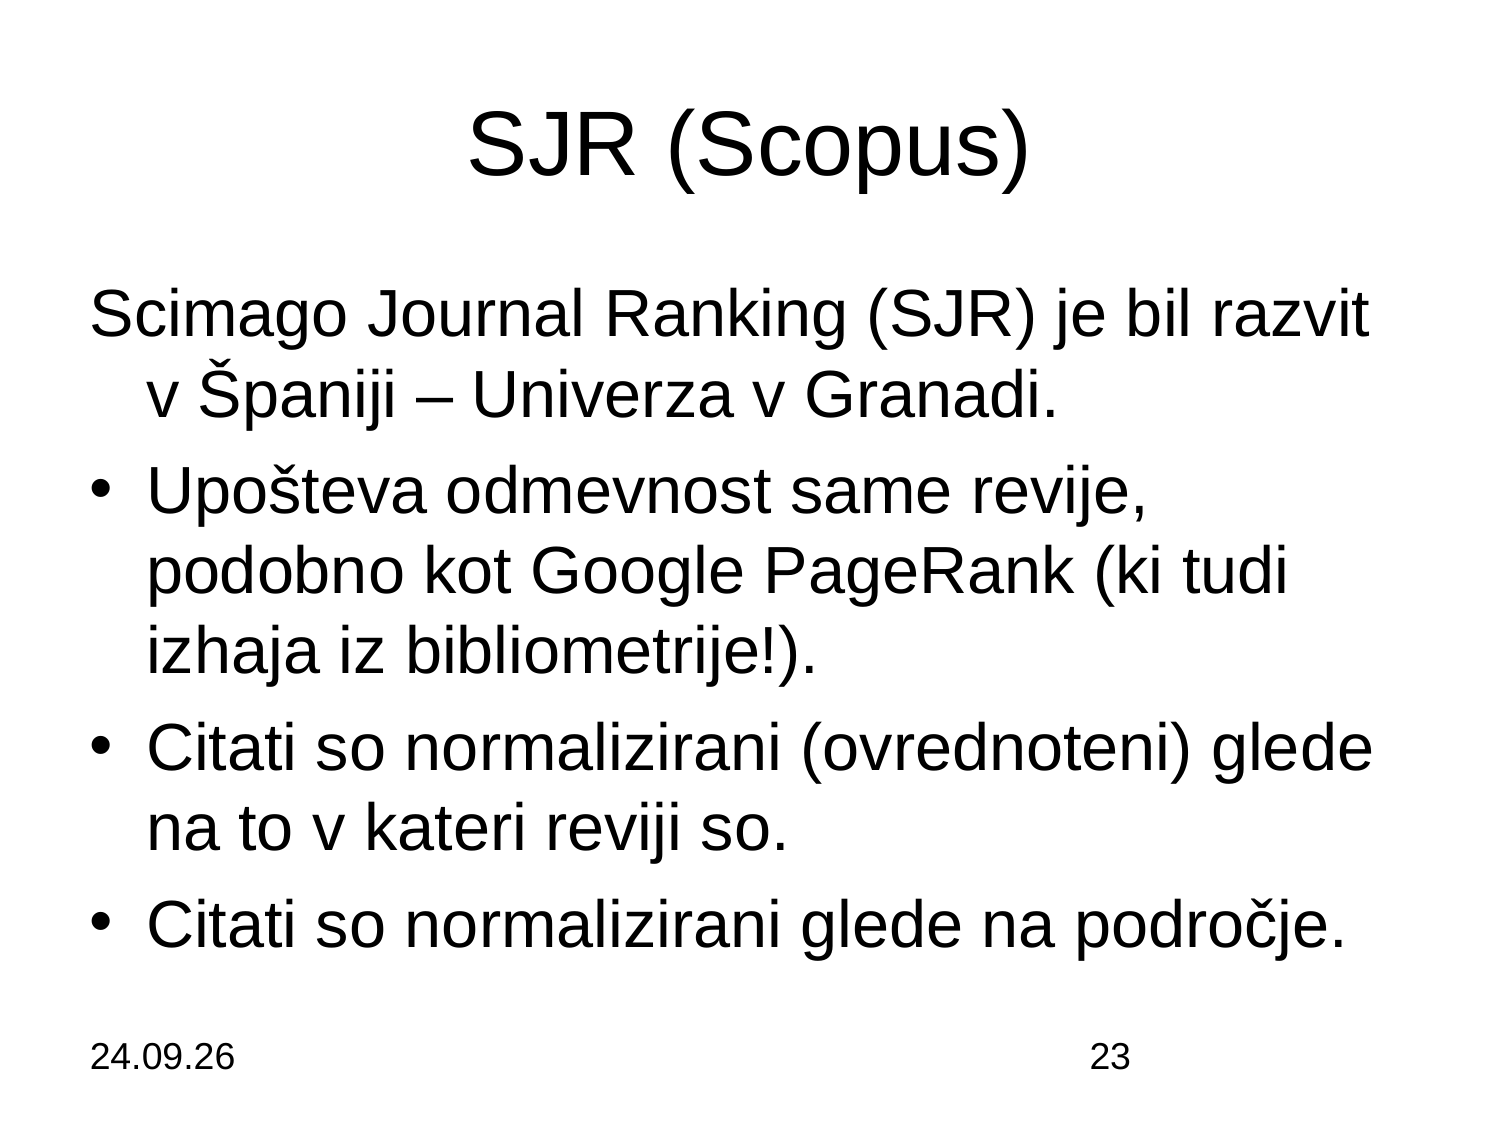

# SJR (Scopus)
Scimago Journal Ranking (SJR) je bil razvit v Španiji – Univerza v Granadi.
Upošteva odmevnost same revije, podobno kot Google PageRank (ki tudi izhaja iz bibliometrije!).
Citati so normalizirani (ovrednoteni) glede na to v kateri reviji so.
Citati so normalizirani glede na področje.
23